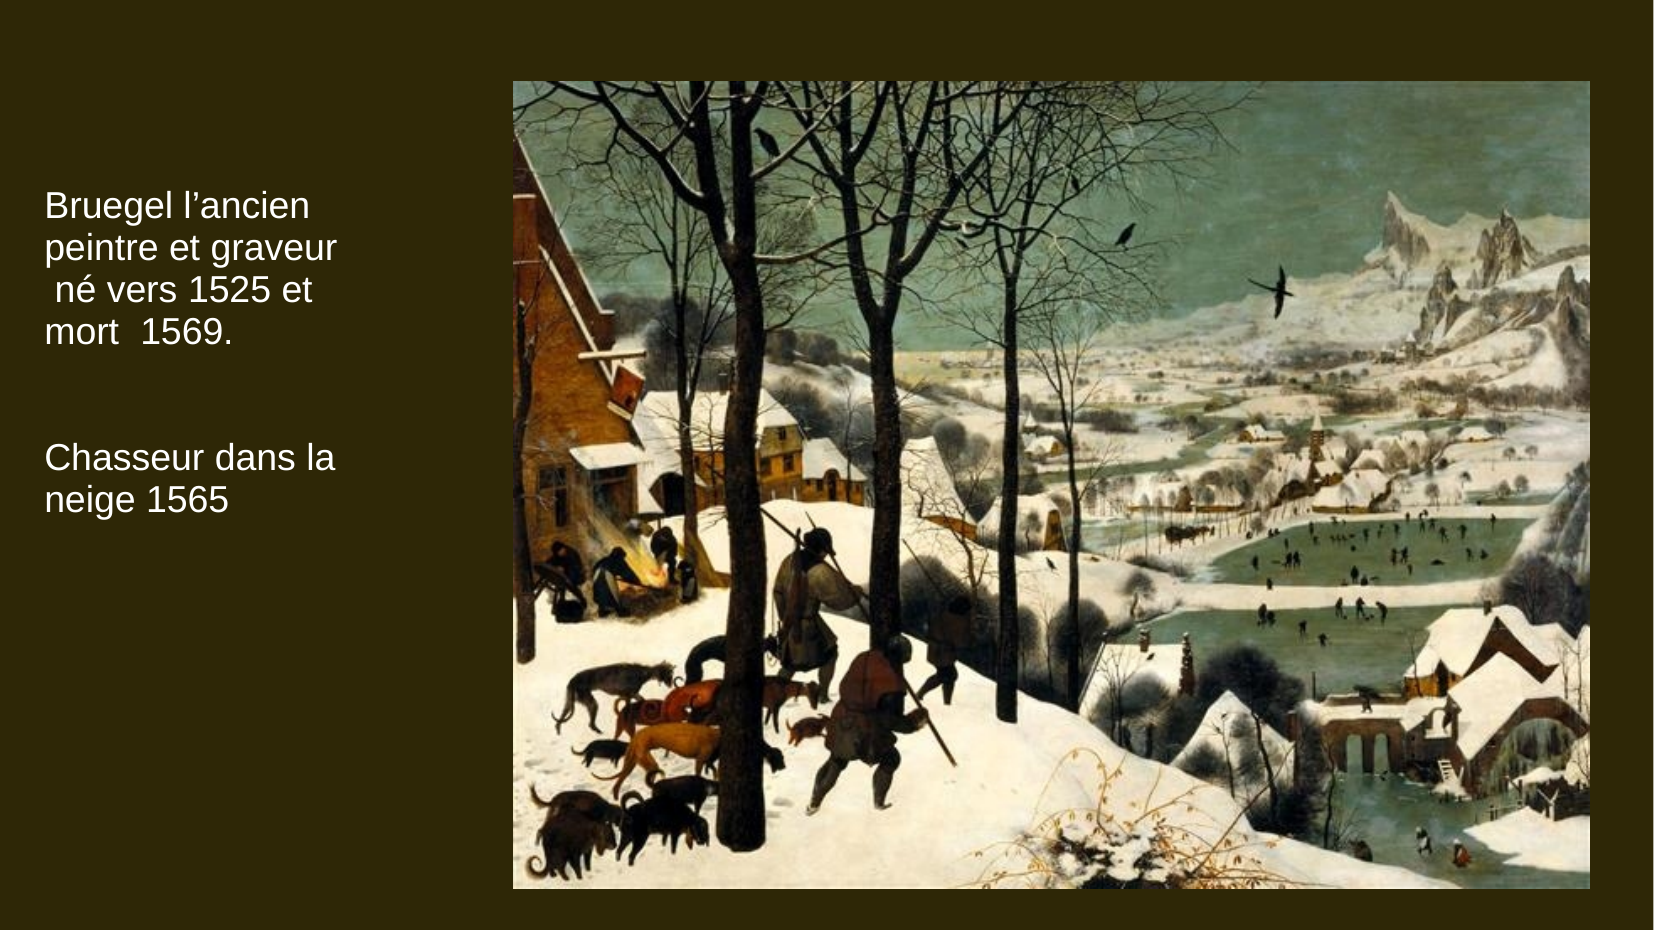

Bruegel l’ancien peintre et graveur né vers 1525 et mort 1569.
Chasseur dans la neige 1565